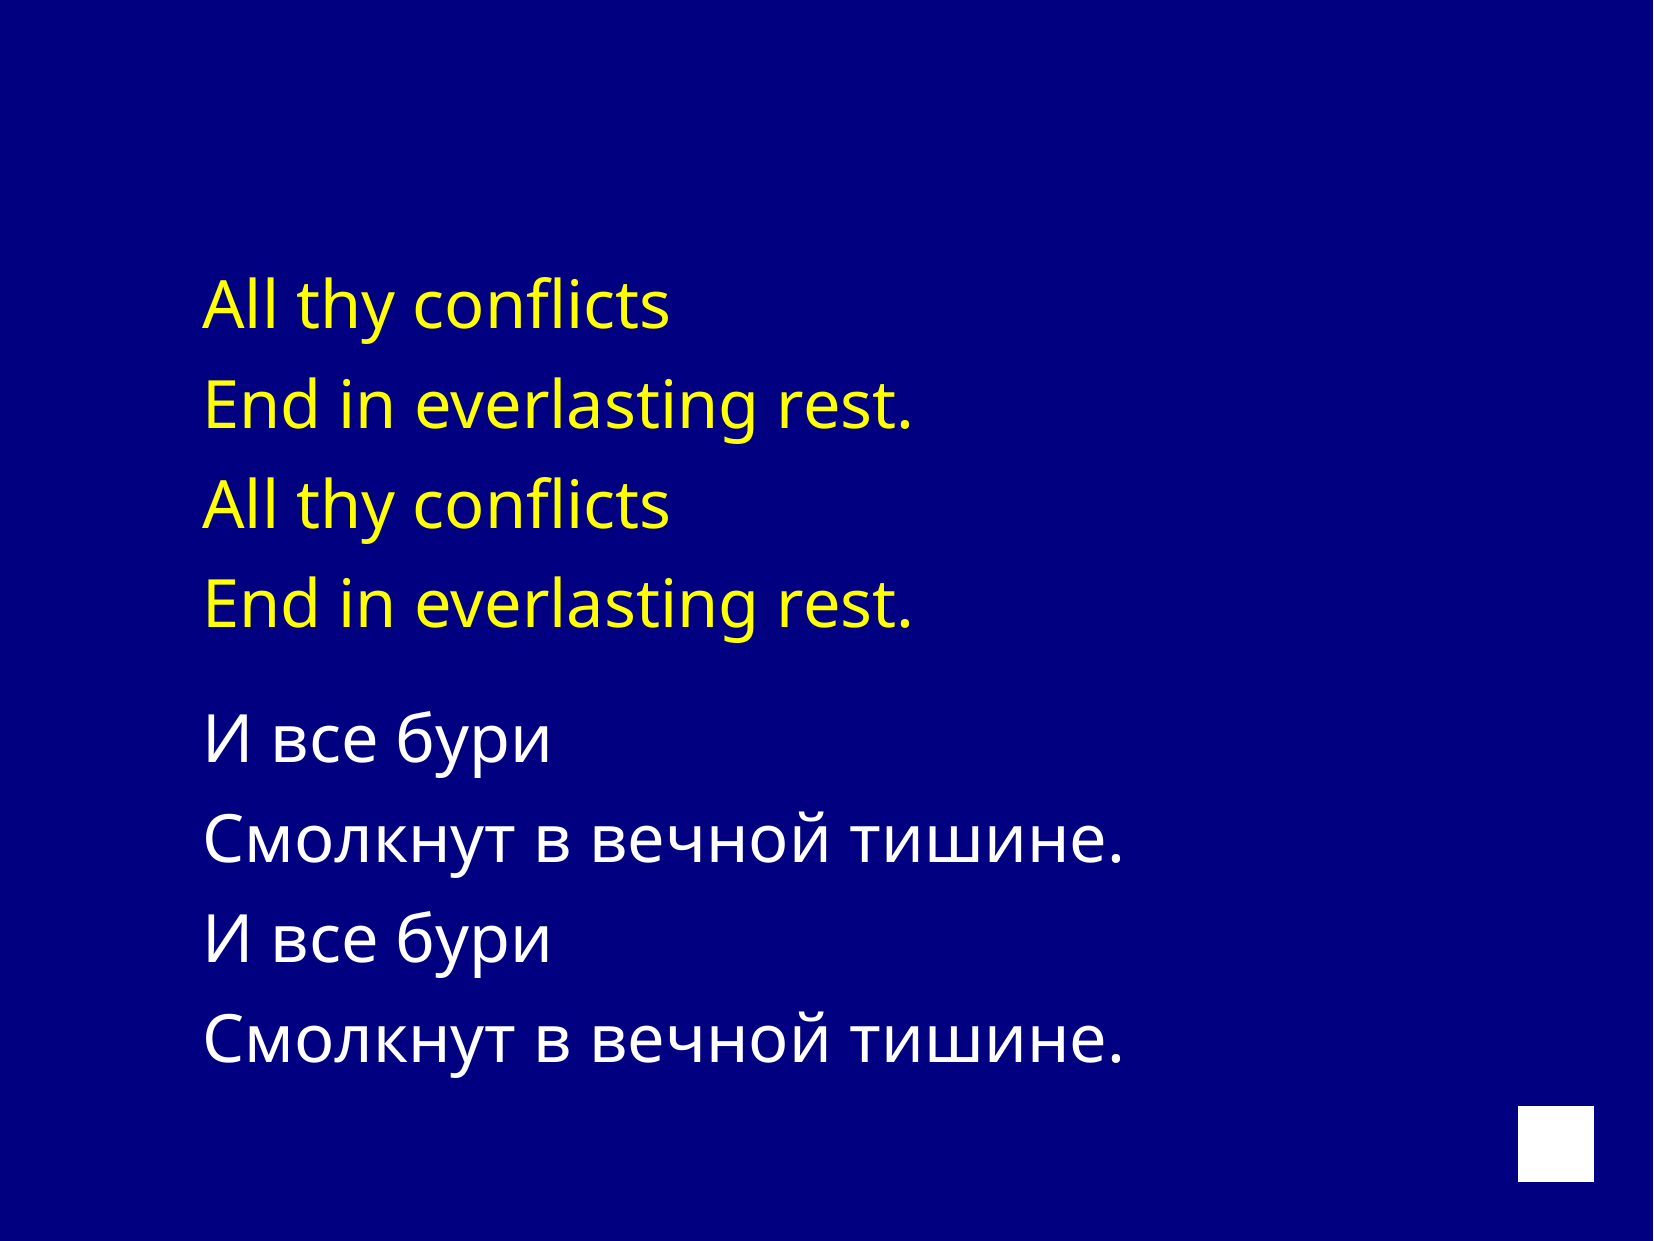

All thy conflicts
	End in everlasting rest.
	All thy conflicts
	End in everlasting rest.
	И все бури
	Смолкнут в вечной тишине.
	И все бури
	Смолкнут в вечной тишине.